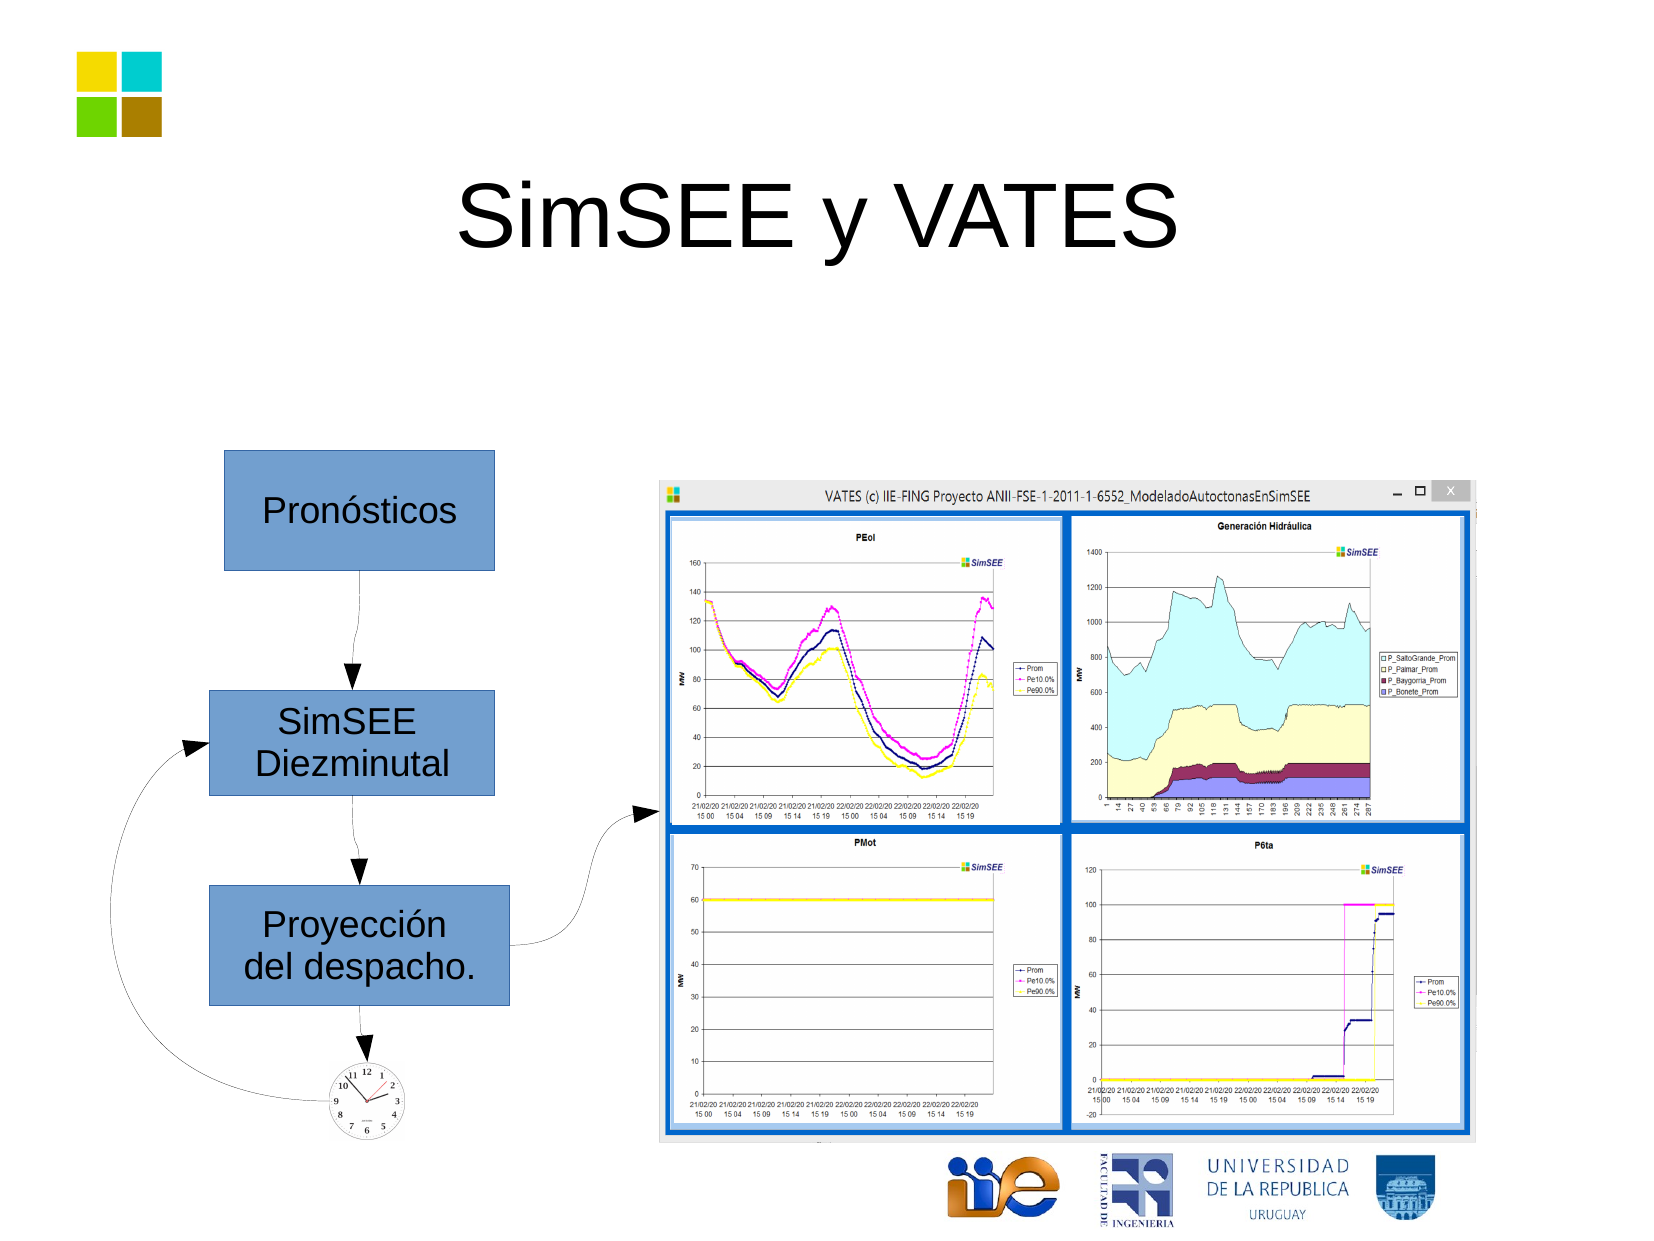

# SimSEE y VATES
Pronósticos
SimSEE
Diezminutal
Proyección
del despacho.